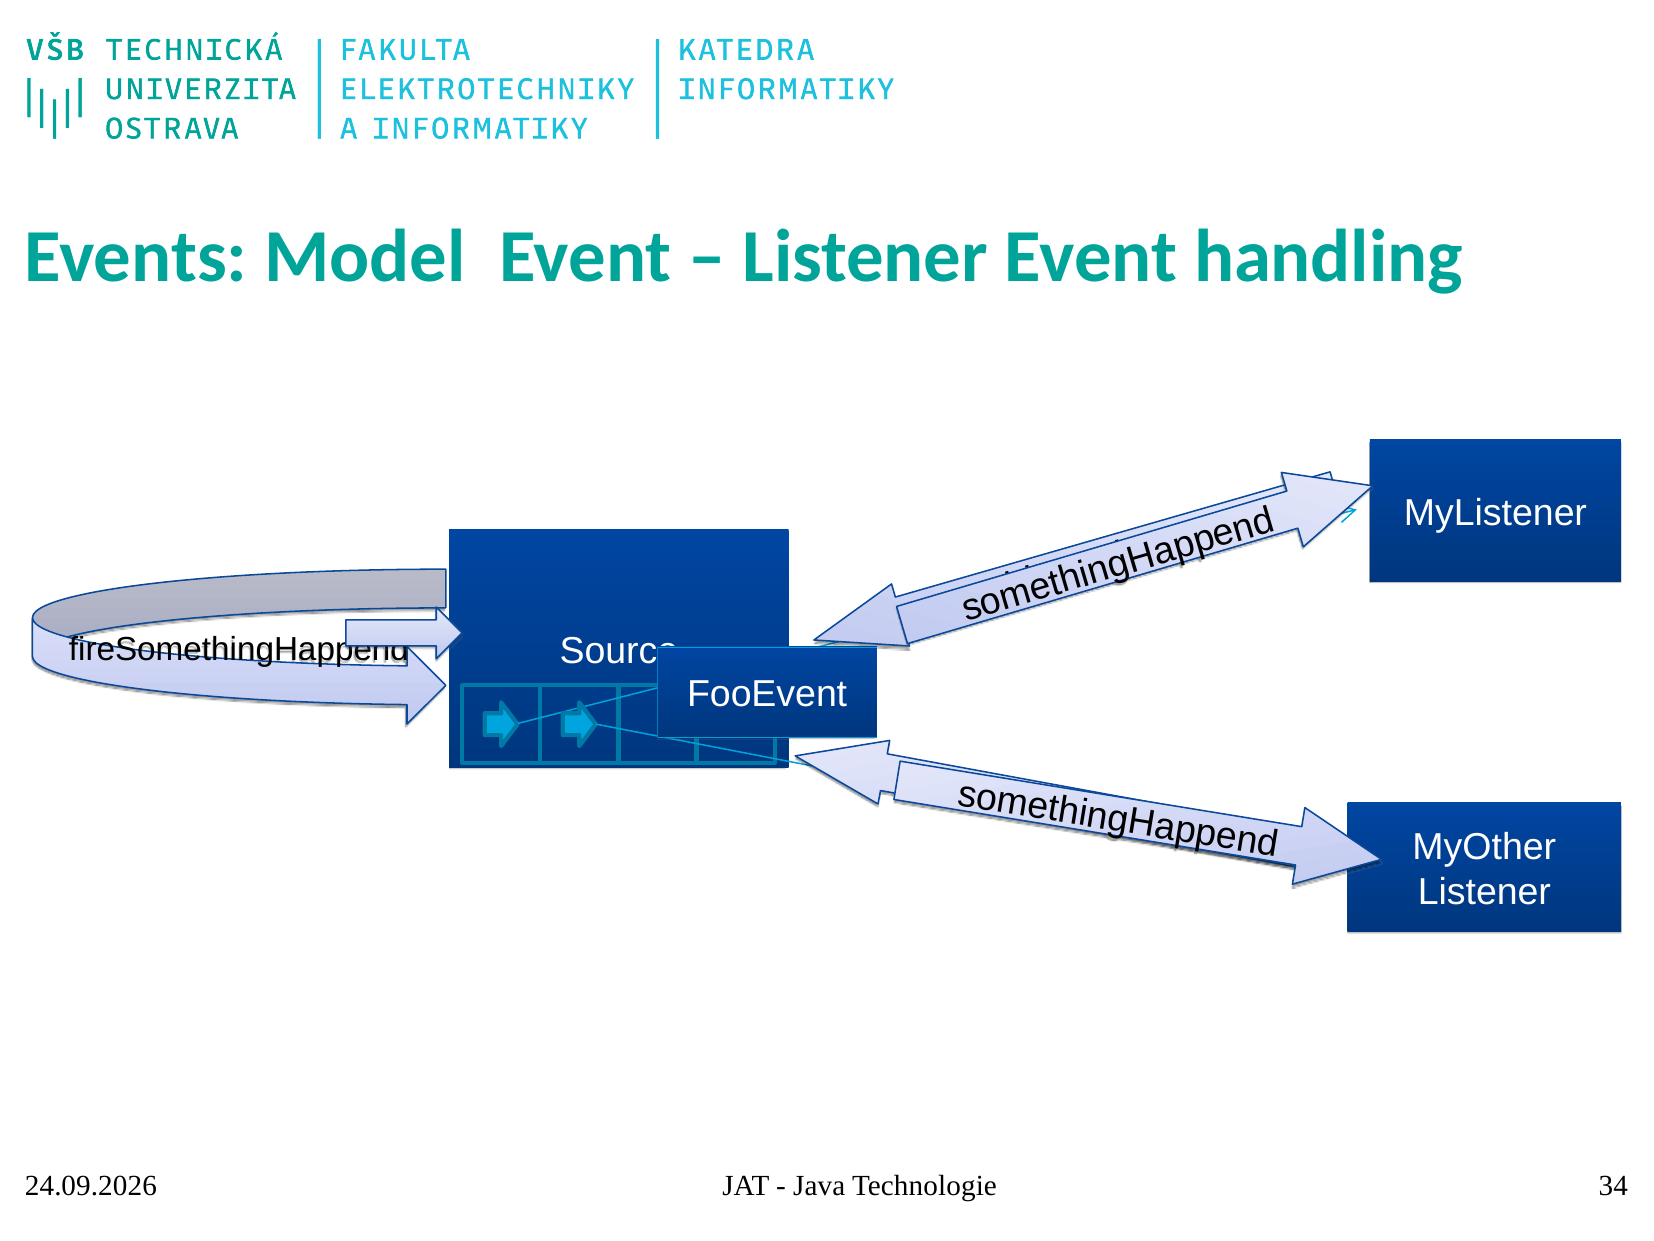

# Events: Model Event – Listener Event handling
MyListener
somethingHappend
Source
addFooListener
fireSomethingHappend
FooEvent
AddFooListener
somethingHappend
MyOther
Listener
JAT - Java Technologie
34